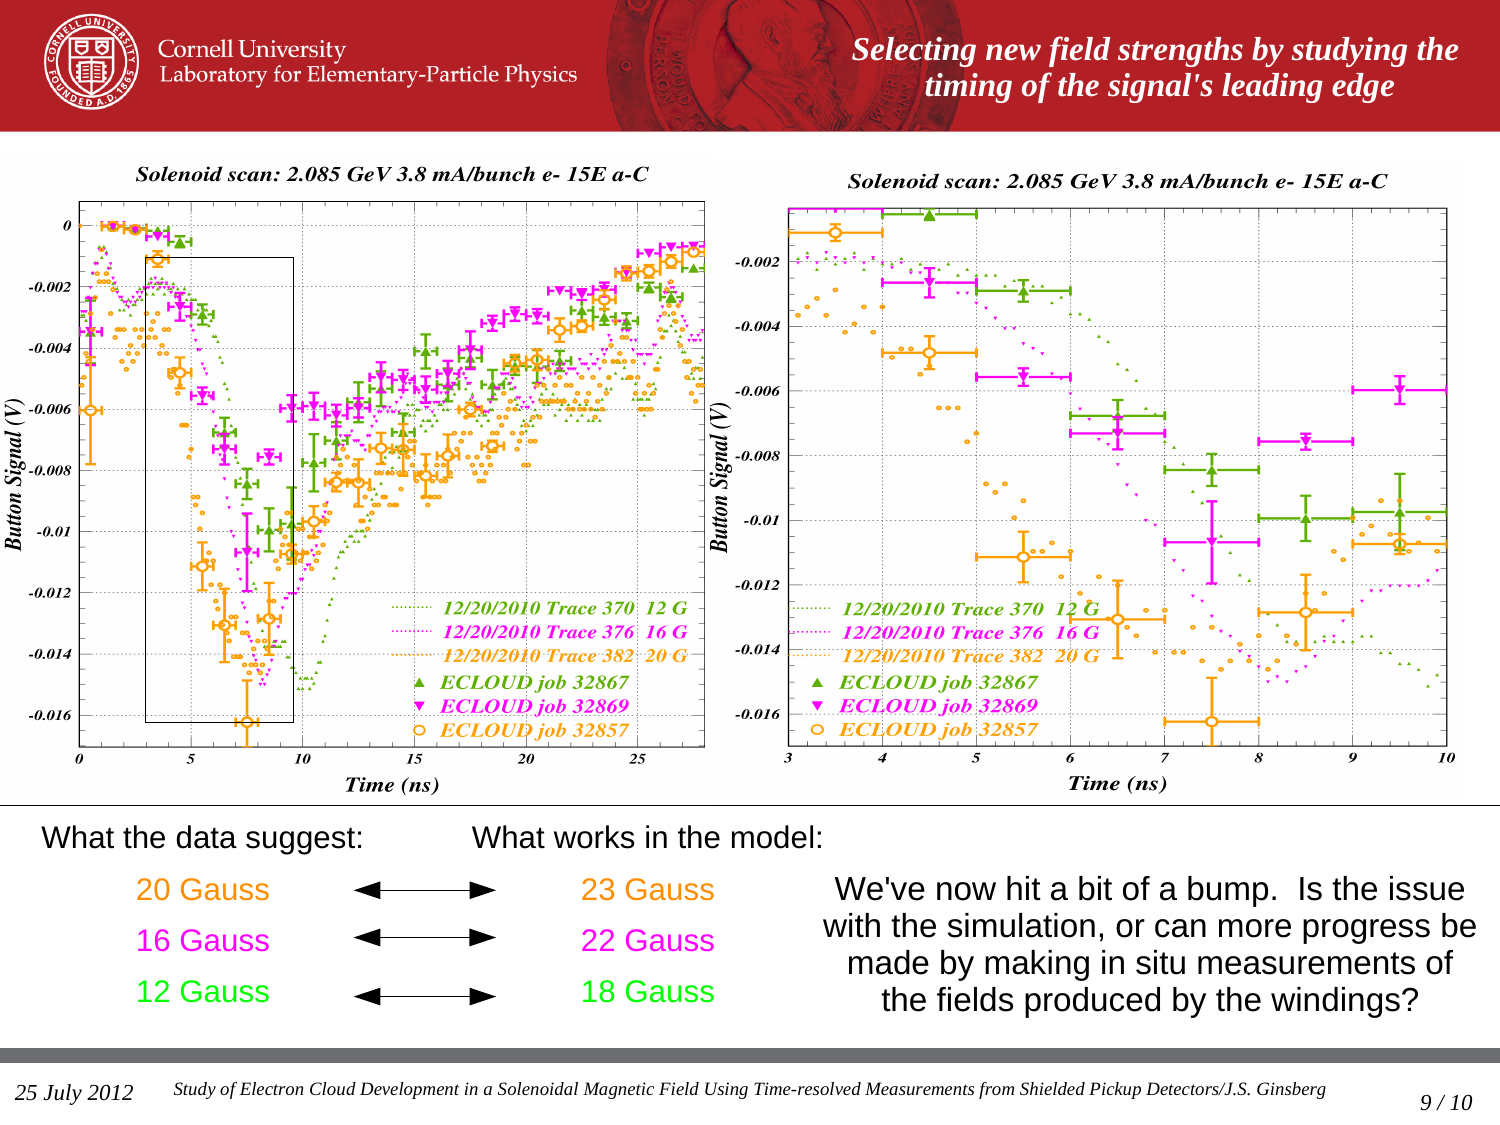

# Selecting new field strengths by studying the timing of the signal's leading edge
What the data suggest:
20 Gauss
16 Gauss
12 Gauss
What works in the model:
23 Gauss
22 Gauss
18 Gauss
We've now hit a bit of a bump. Is the issue with the simulation, or can more progress be made by making in situ measurements of the fields produced by the windings?